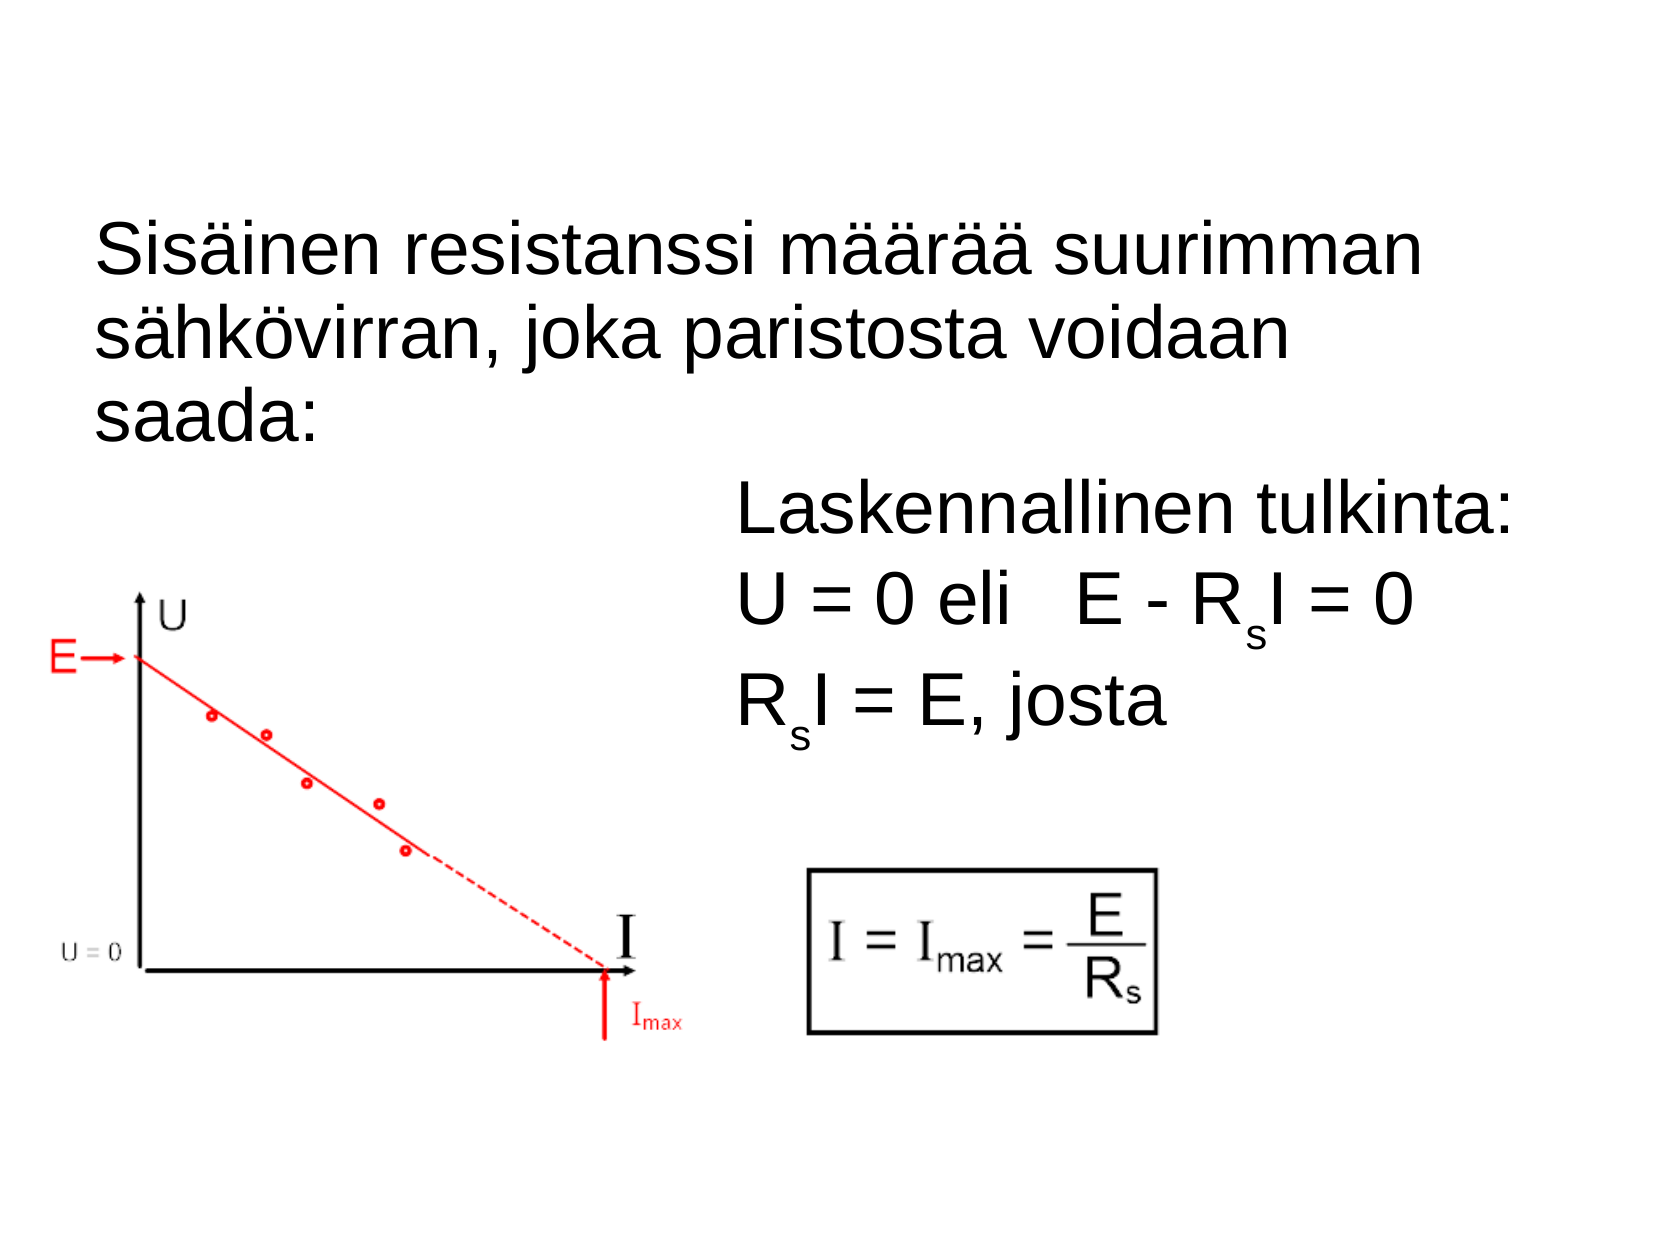

Sisäinen resistanssi määrää suurimman sähkövirran, joka paristosta voidaan saada:
Laskennallinen tulkinta:
U = 0 eli E - RsI = 0
RsI = E, josta